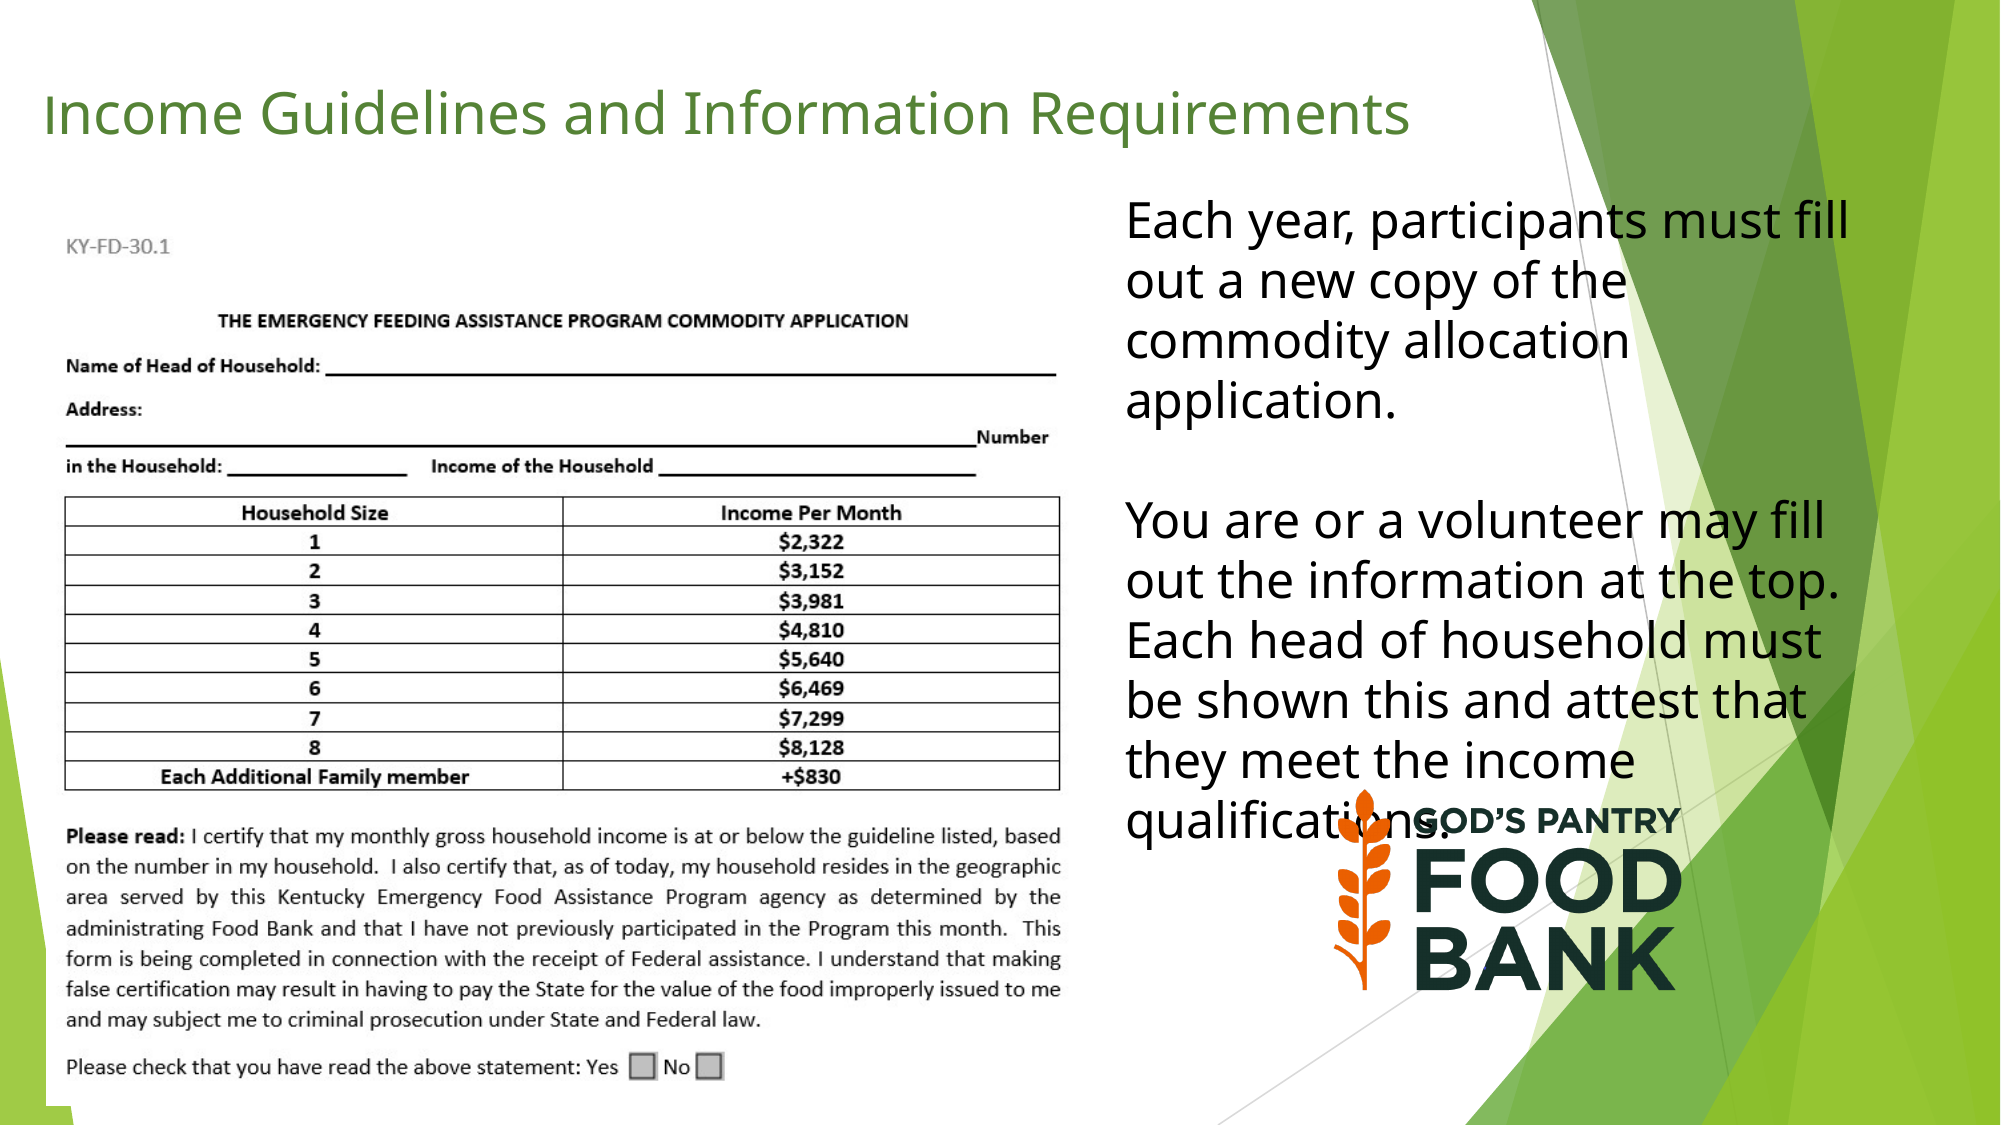

Income Guidelines and Information Requirements
Each year, participants must fill out a new copy of the commodity allocation application.
You are or a volunteer may fill out the information at the top. Each head of household must be shown this and attest that they meet the income qualifications.